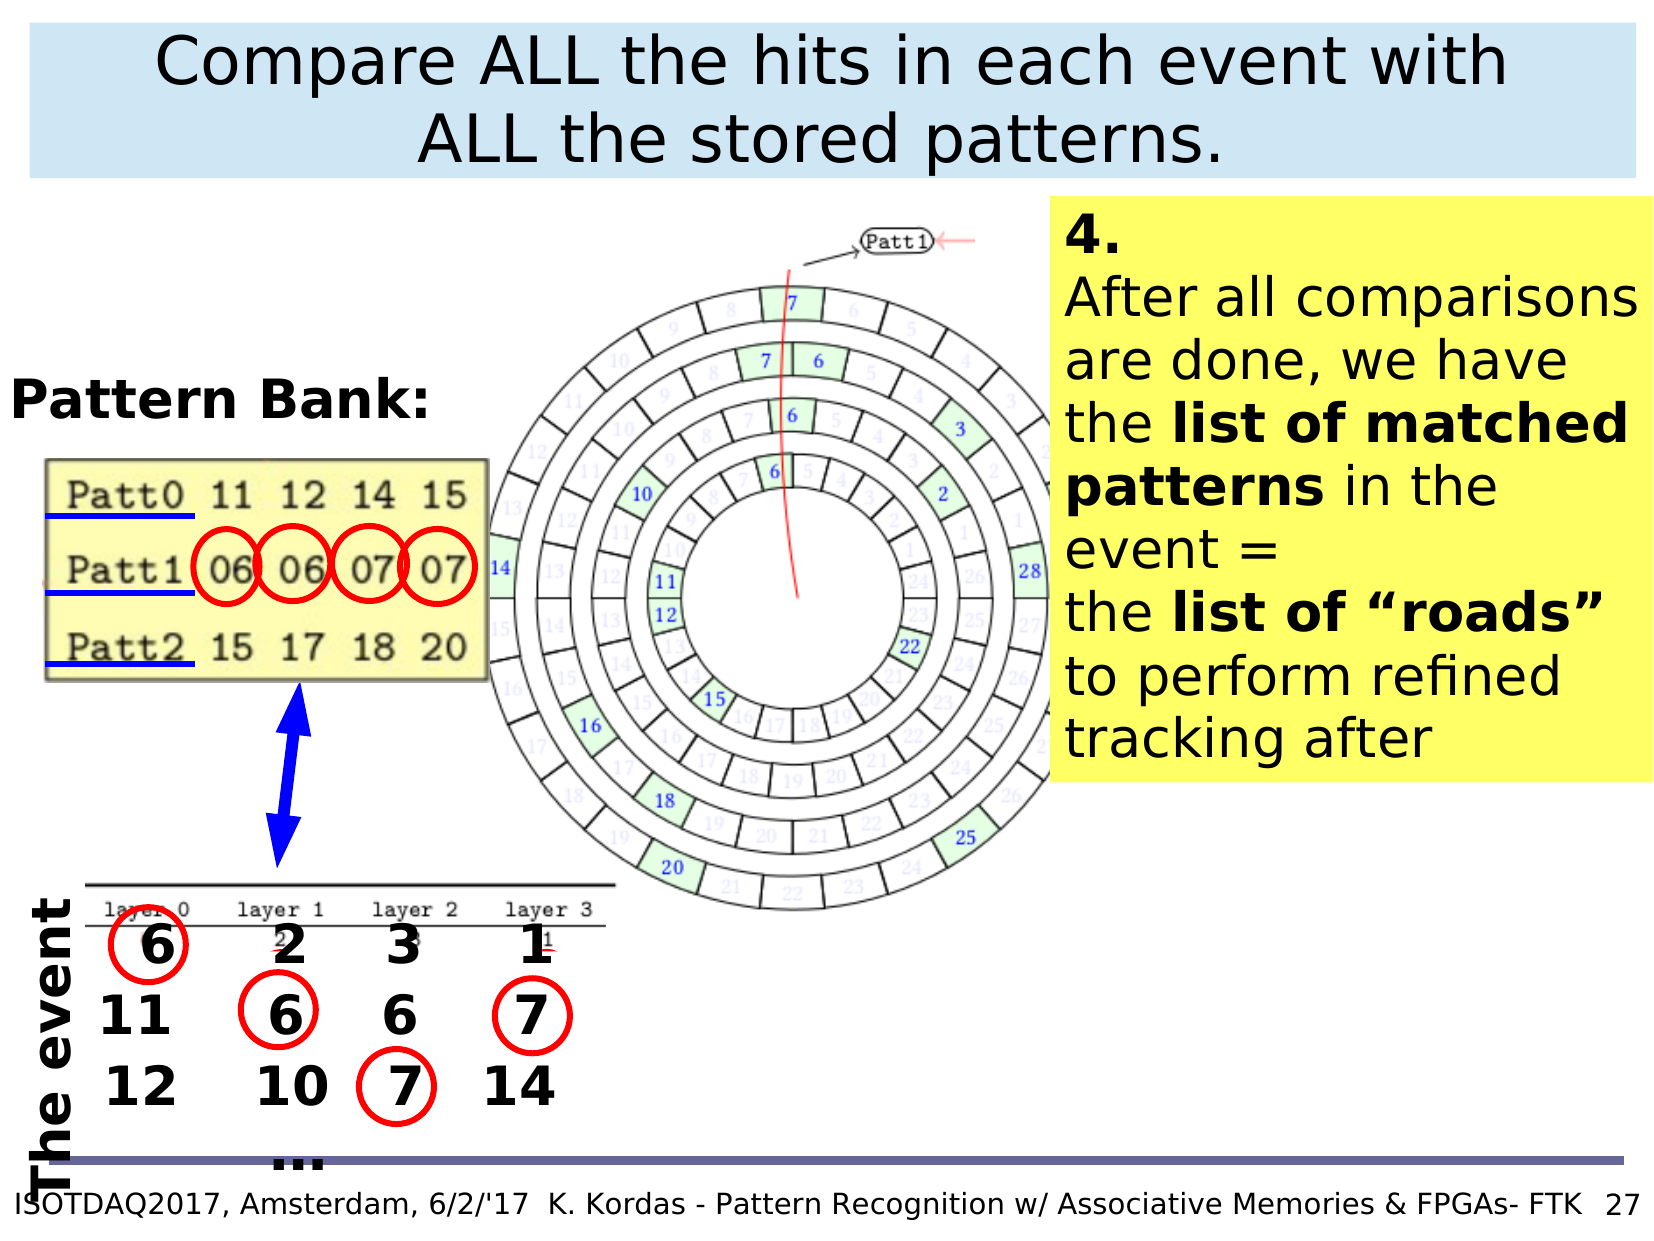

# Compare ALL the hits in each event with ALL the stored patterns.
4.
After all comparisons
are done, we have
the list of matched
patterns in the
event =
the list of “roads”
to perform refined
tracking after
In this example:
Pattern Bank:
6 2 3 1
The event
11 6 6 7
12 10 7 14
…
ISOTDAQ2017, Amsterdam, 6/2/'17
K. Kordas - Pattern Recognition w/ Associative Memories & FPGAs- FTK
27